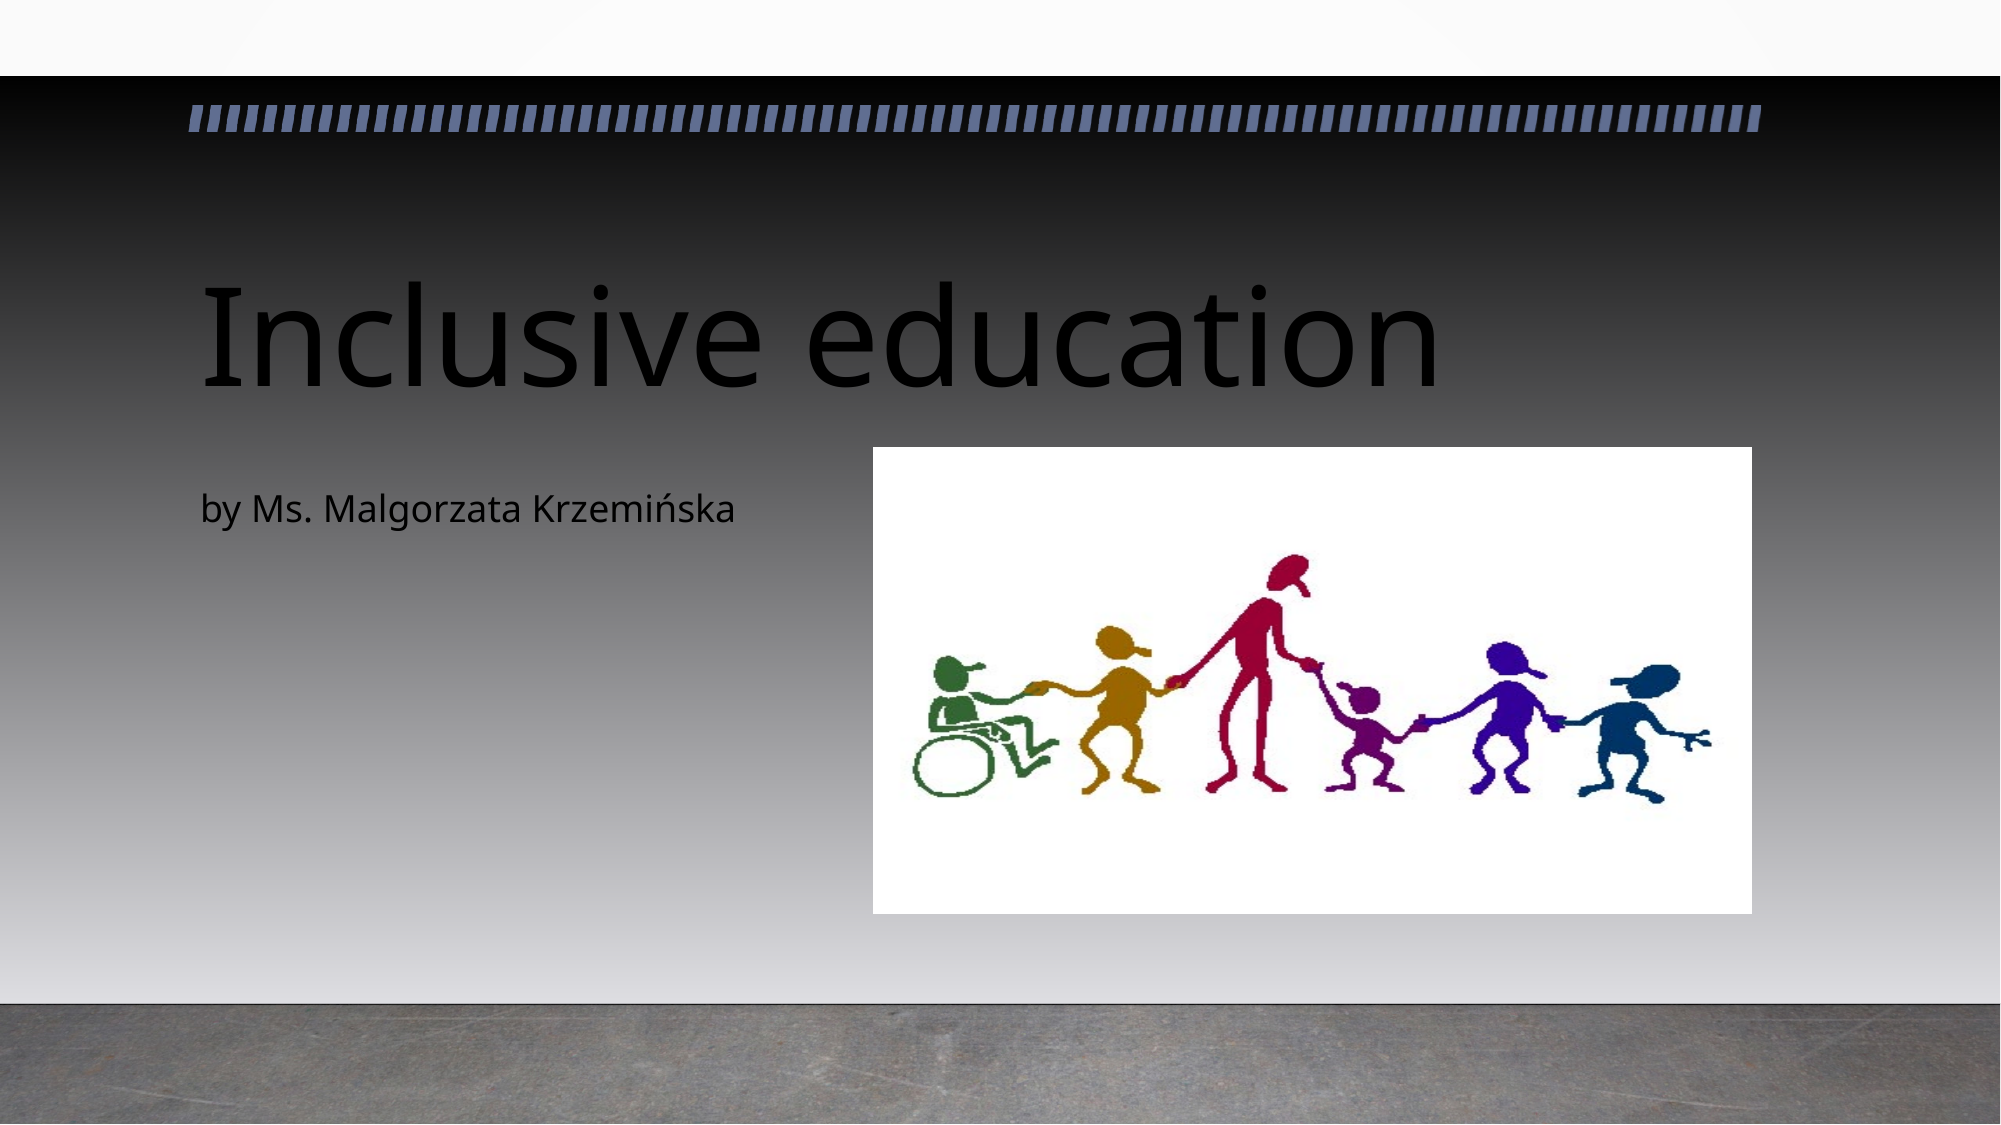

# Inclusive education
by Ms. Malgorzata Krzemińska